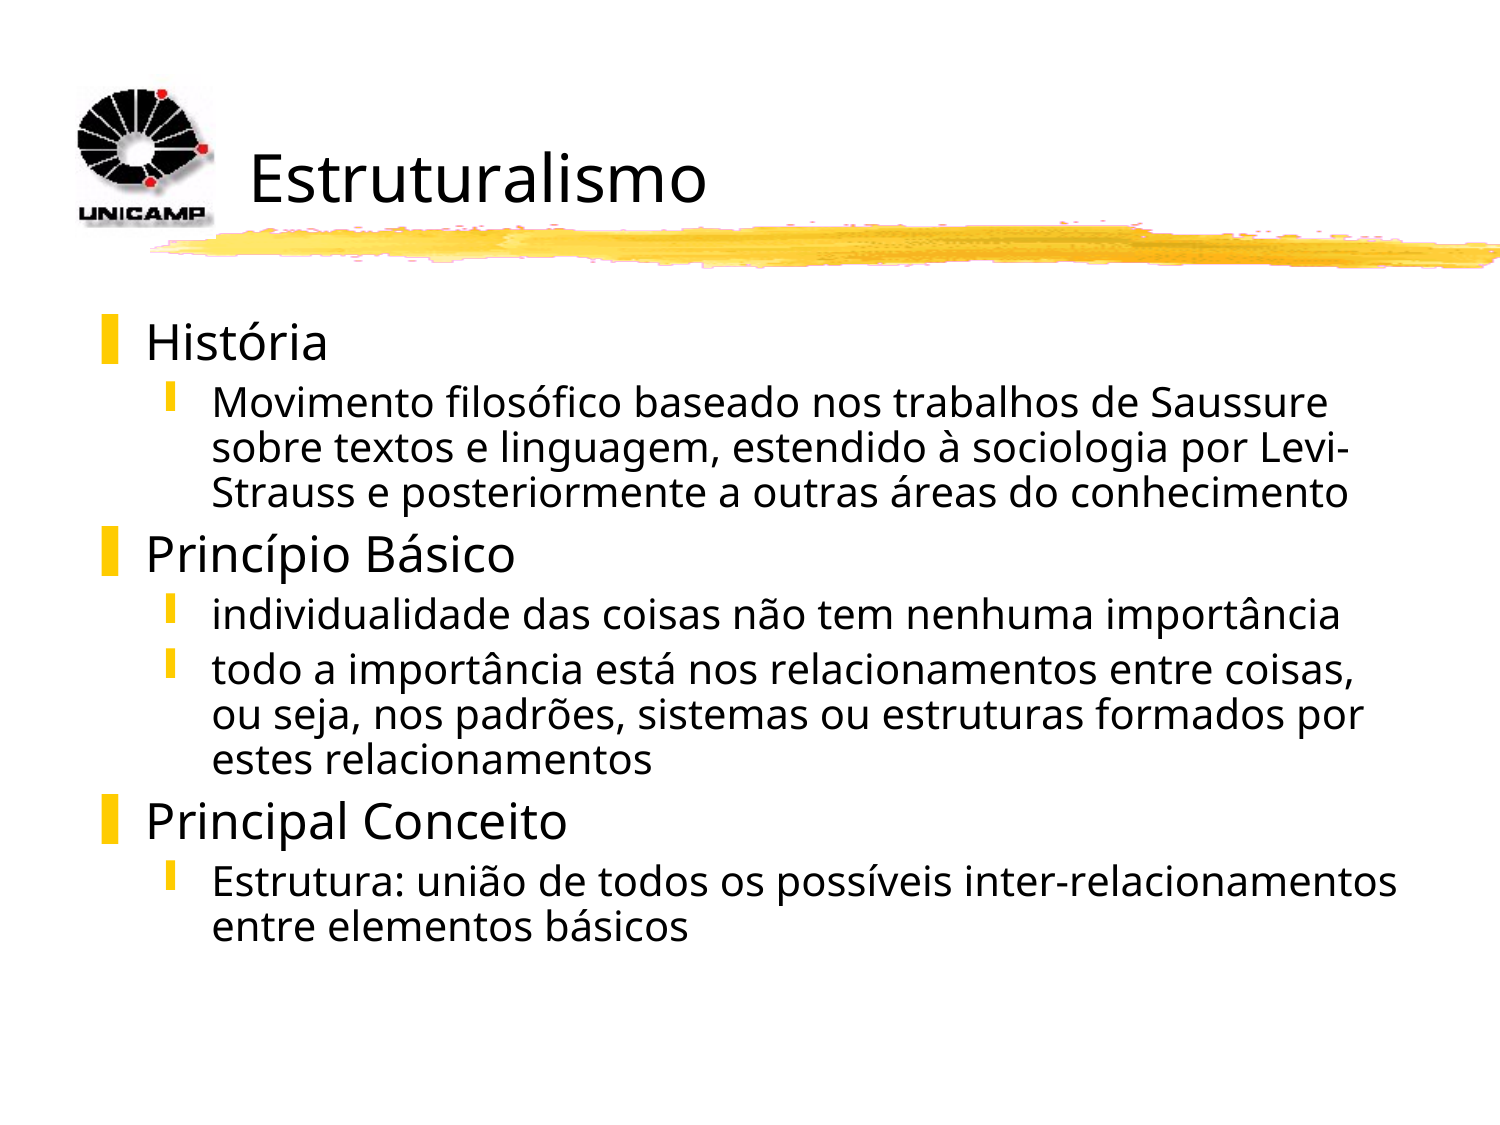

# Estruturalismo
História
Movimento filosófico baseado nos trabalhos de Saussure sobre textos e linguagem, estendido à sociologia por Levi-Strauss e posteriormente a outras áreas do conhecimento
Princípio Básico
individualidade das coisas não tem nenhuma importância
todo a importância está nos relacionamentos entre coisas, ou seja, nos padrões, sistemas ou estruturas formados por estes relacionamentos
Principal Conceito
Estrutura: união de todos os possíveis inter-relacionamentos entre elementos básicos